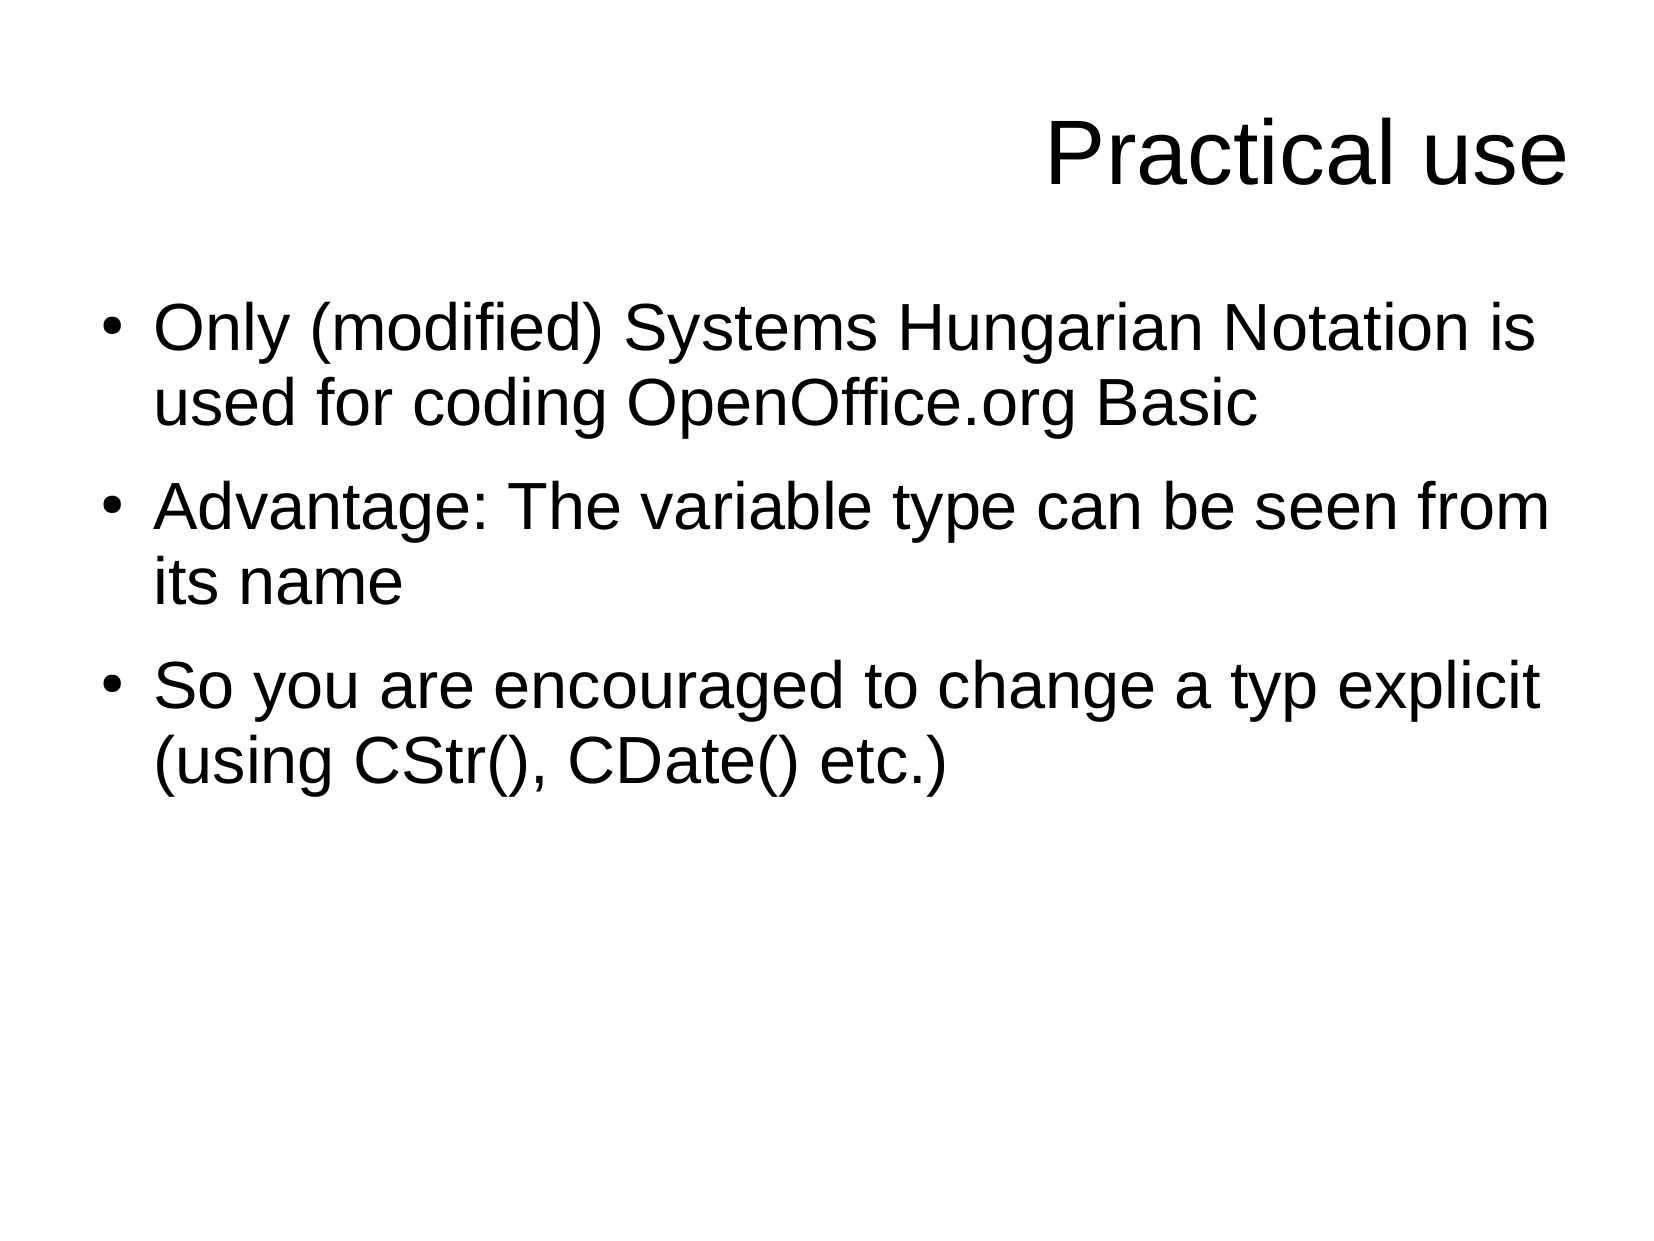

# Practical use
Only (modified) Systems Hungarian Notation is used for coding OpenOffice.org Basic
Advantage: The variable type can be seen from its name
So you are encouraged to change a typ explicit (using CStr(), CDate() etc.)